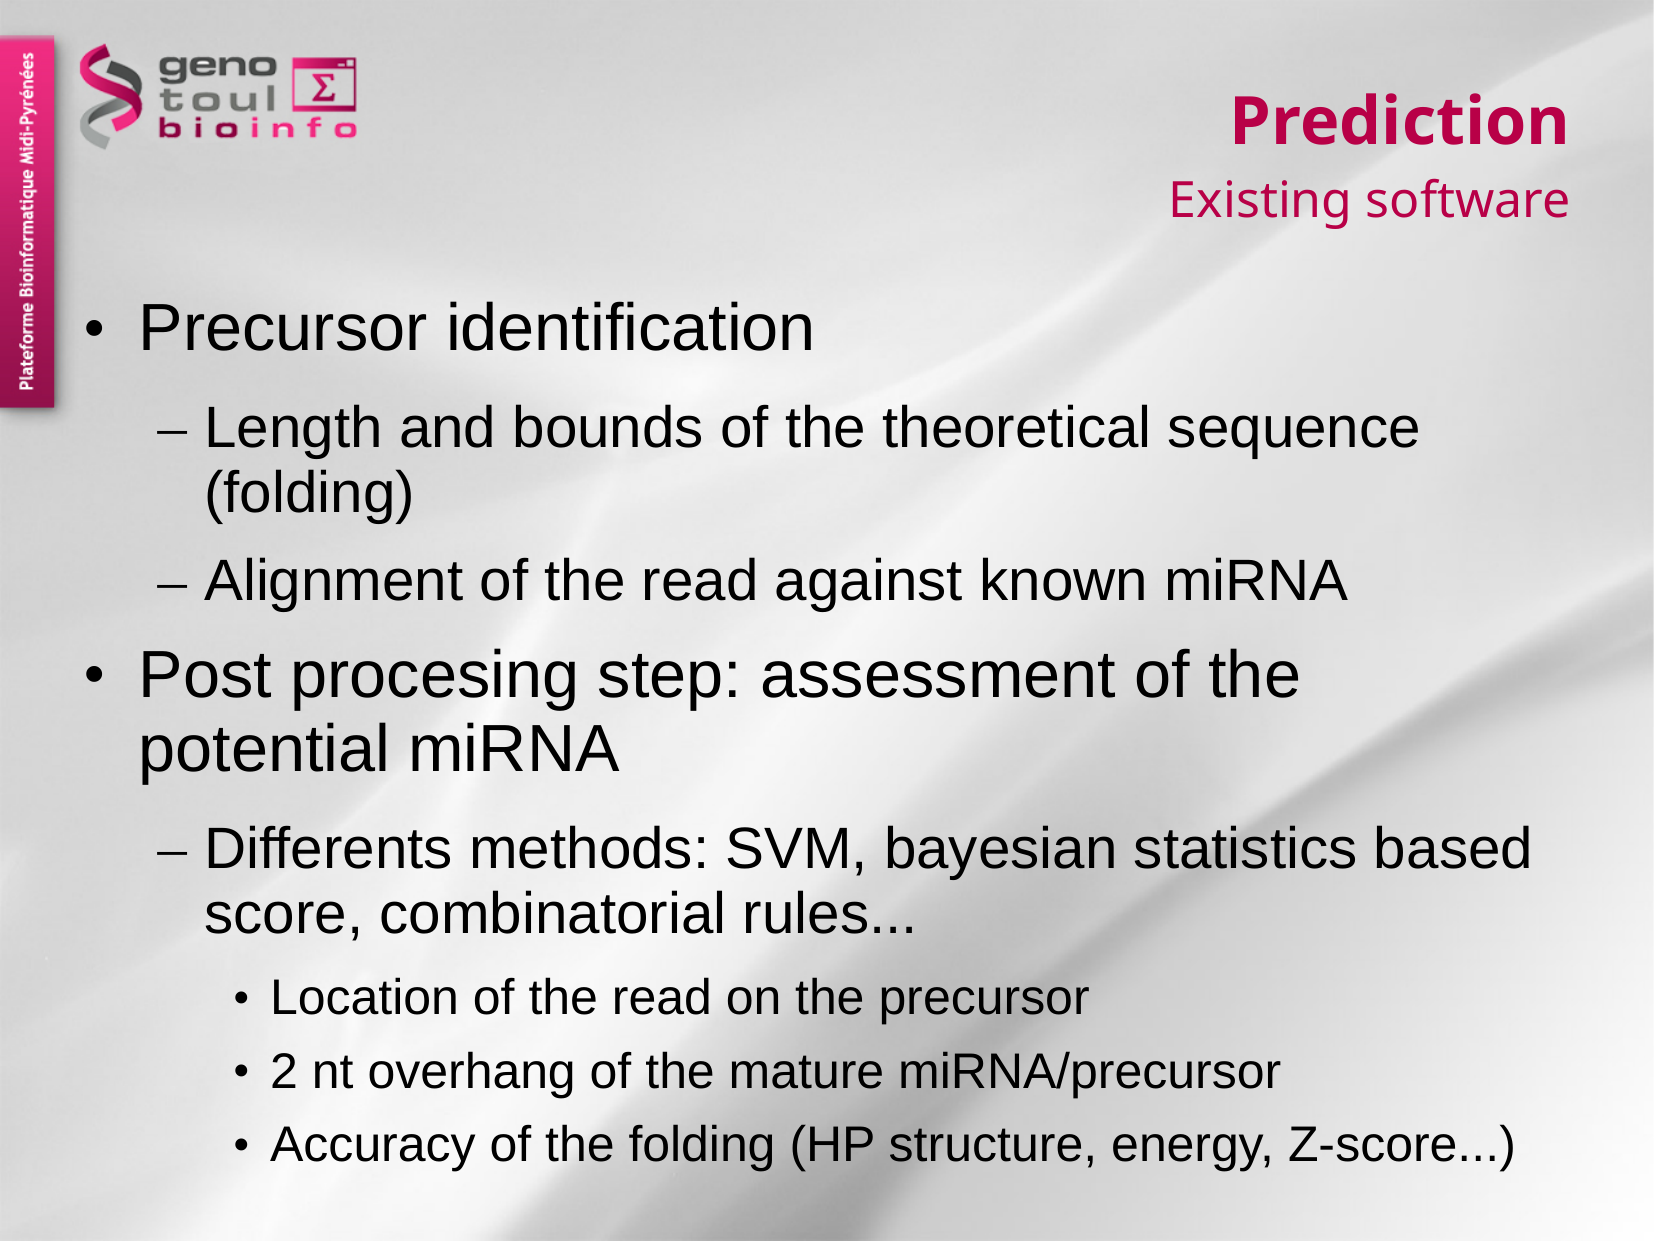

# Prediction Existing software
Precursor identification
Length and bounds of the theoretical sequence (folding)
Alignment of the read against known miRNA
Post procesing step: assessment of the potential miRNA
Differents methods: SVM, bayesian statistics based score, combinatorial rules...
Location of the read on the precursor
2 nt overhang of the mature miRNA/precursor
Accuracy of the folding (HP structure, energy, Z-score...)